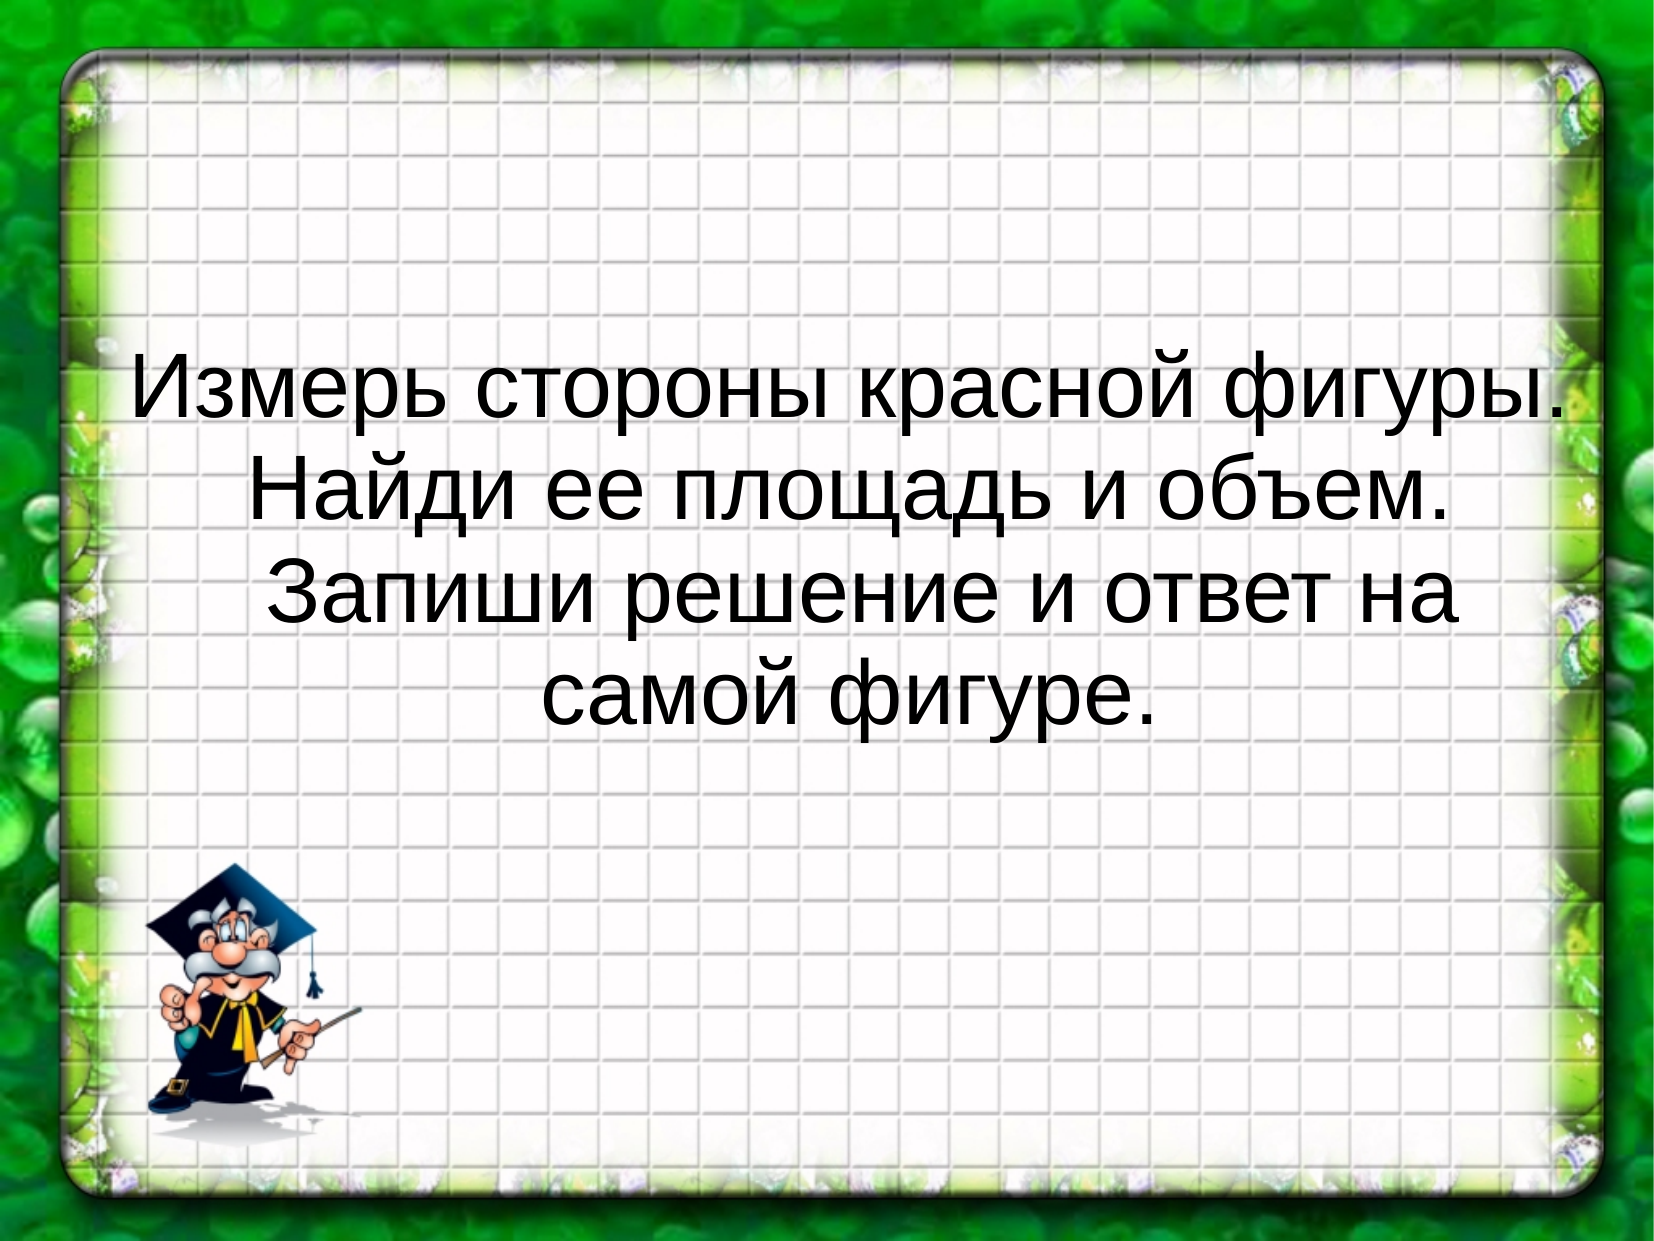

# Измерь стороны красной фигуры. Найди ее площадь и объем. Запиши решение и ответ на самой фигуре.